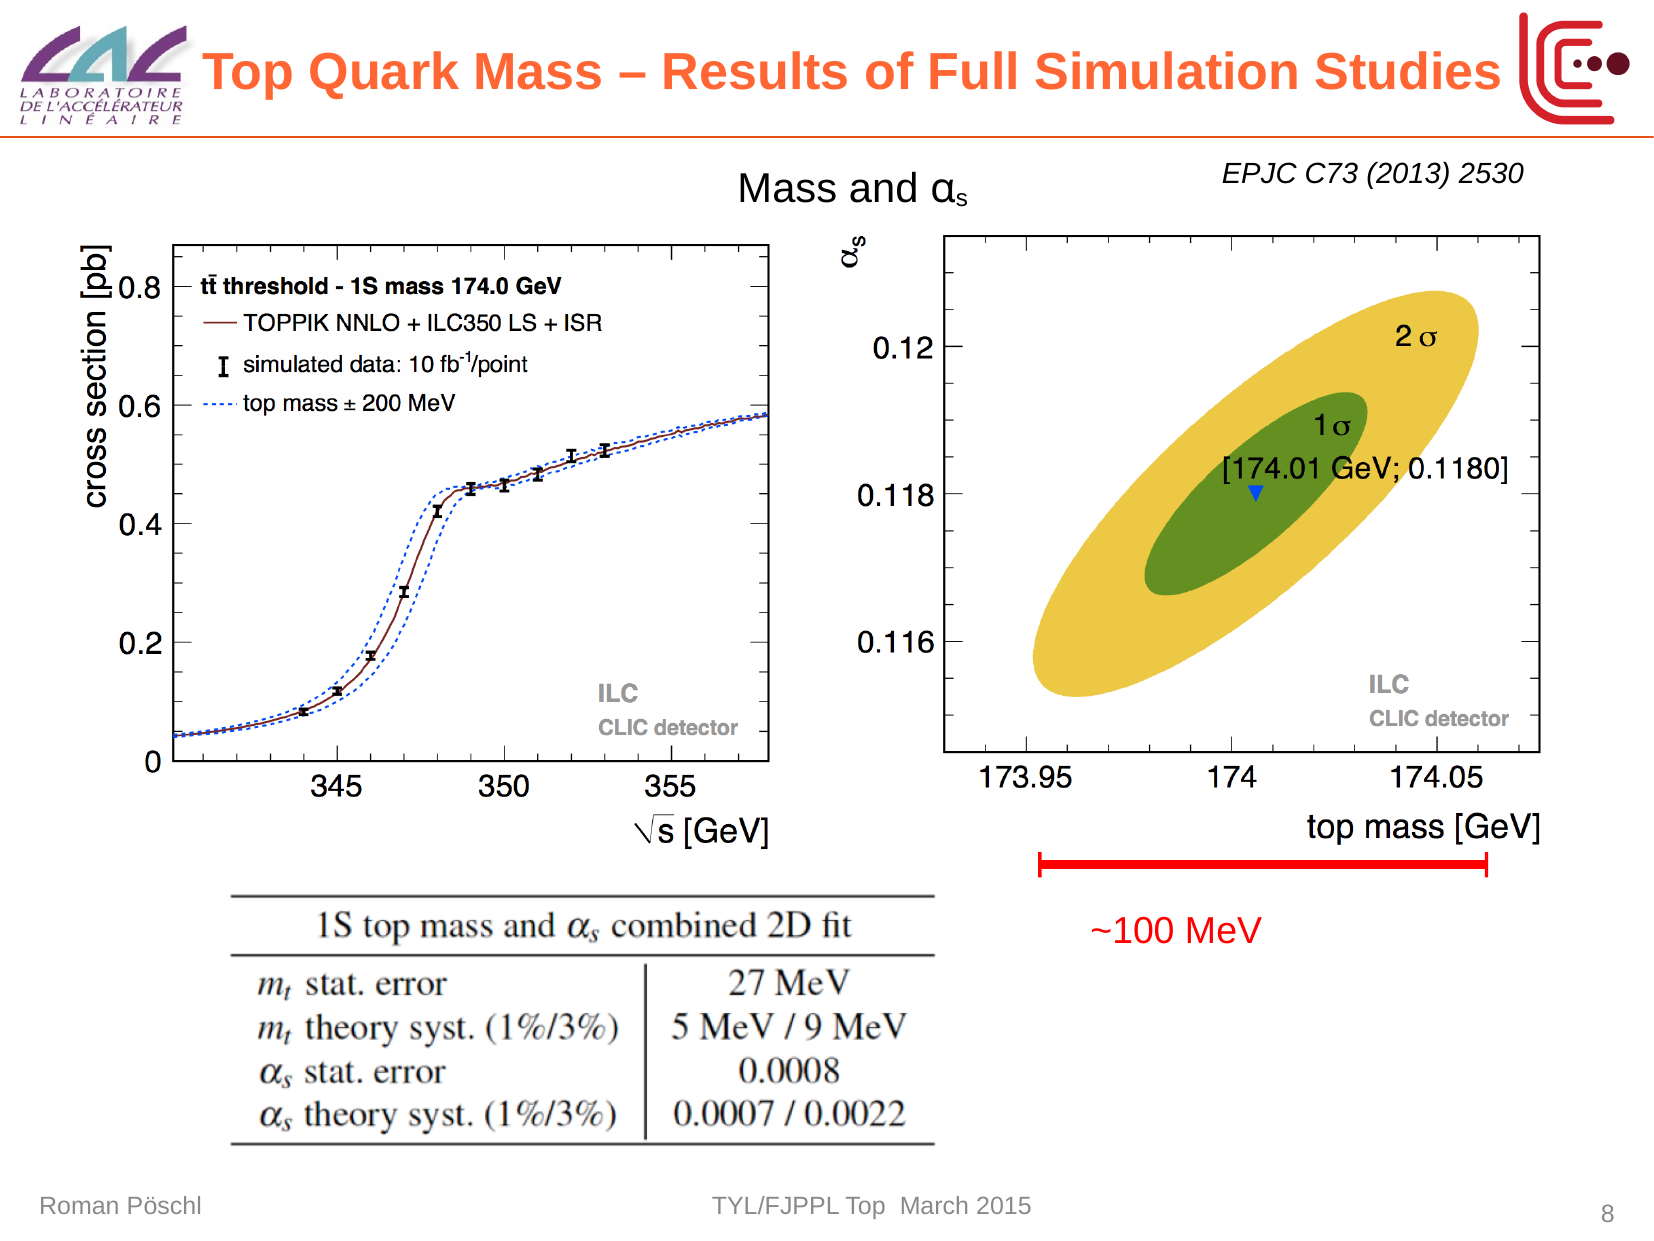

# Top Quark Mass – Results of Full Simulation Studies
Mass and αs
EPJC C73 (2013) 2530
~100 MeV